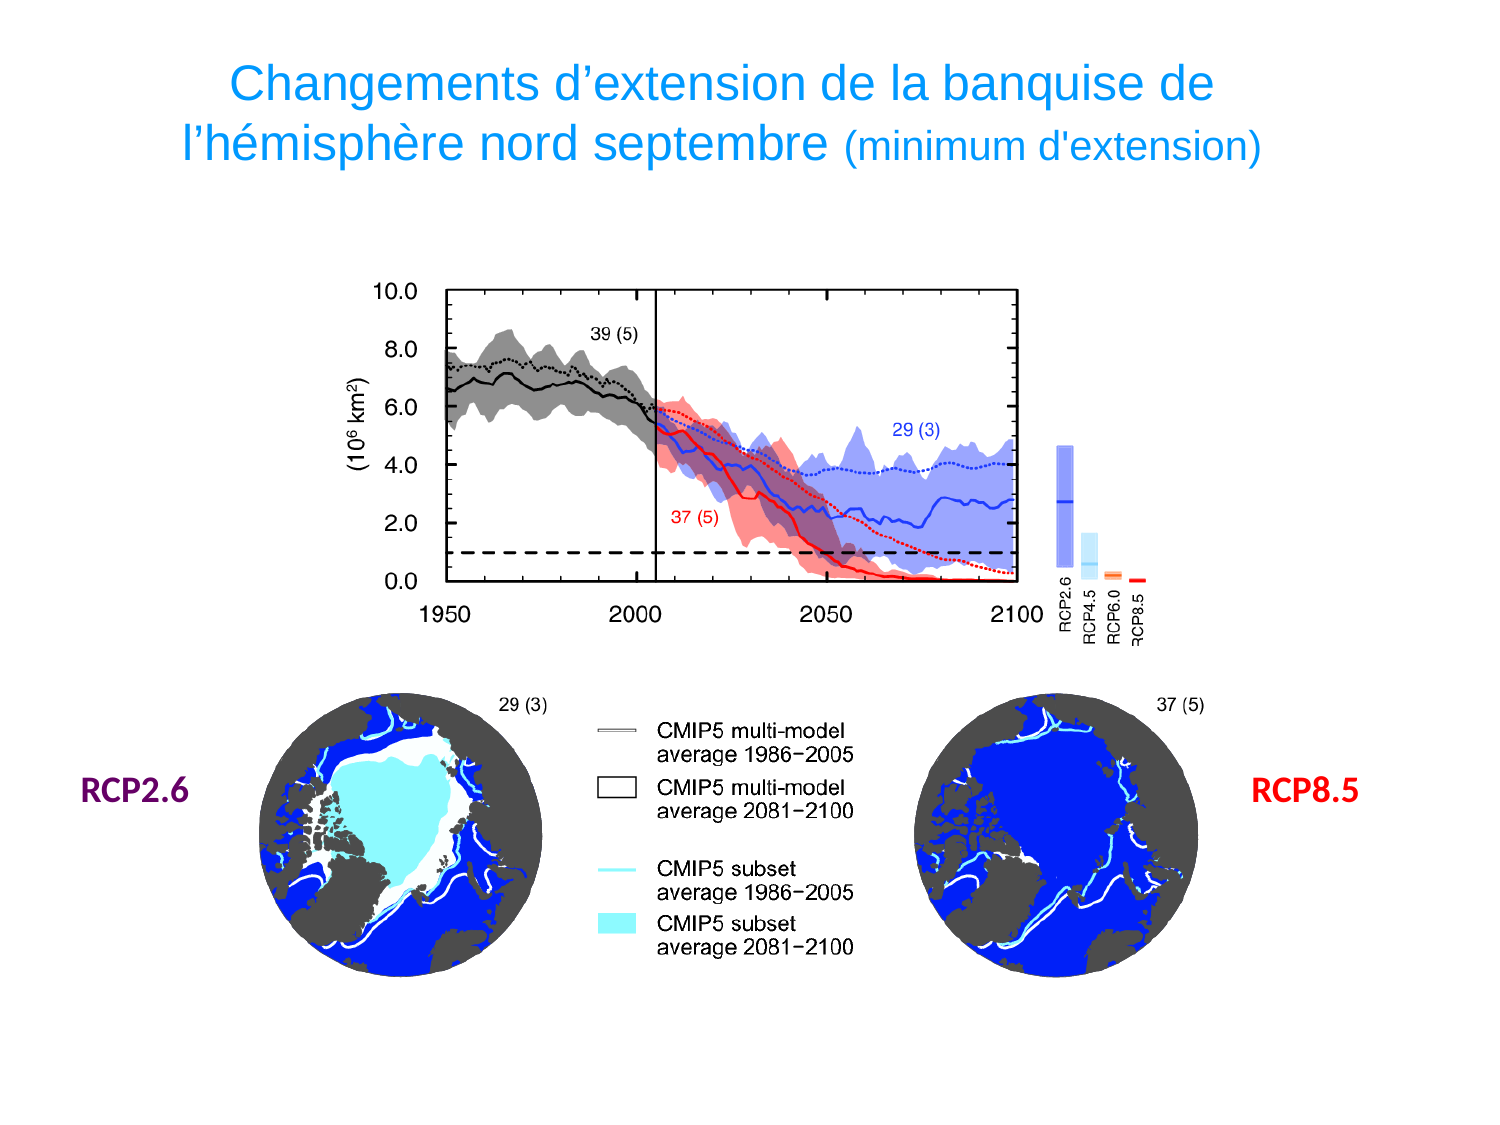

Changements d’extension de la banquise de l’hémisphère nord septembre (minimum d'extension)
RCP2.6
RCP8.5